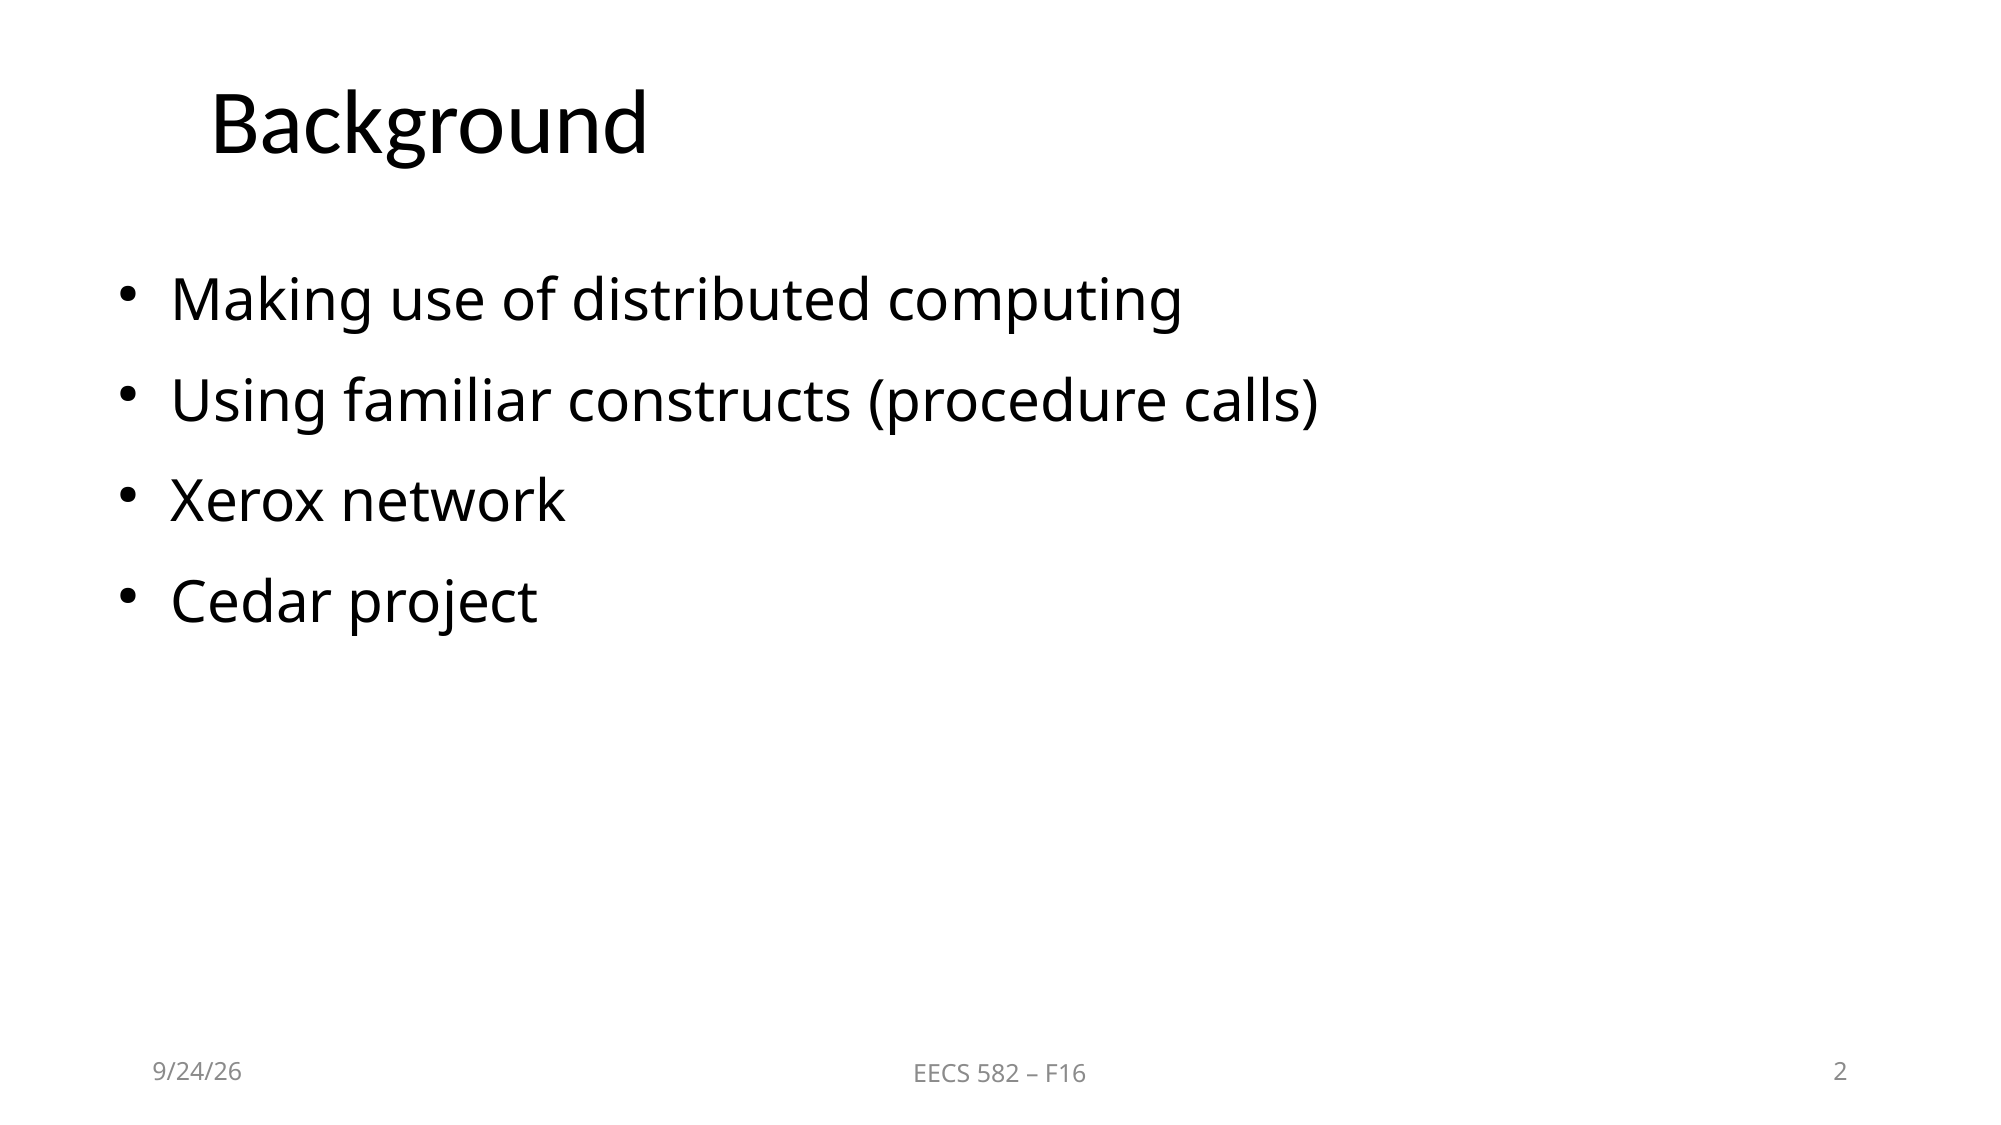

# Background
Making use of distributed computing
Using familiar constructs (procedure calls)
Xerox network
Cedar project
2